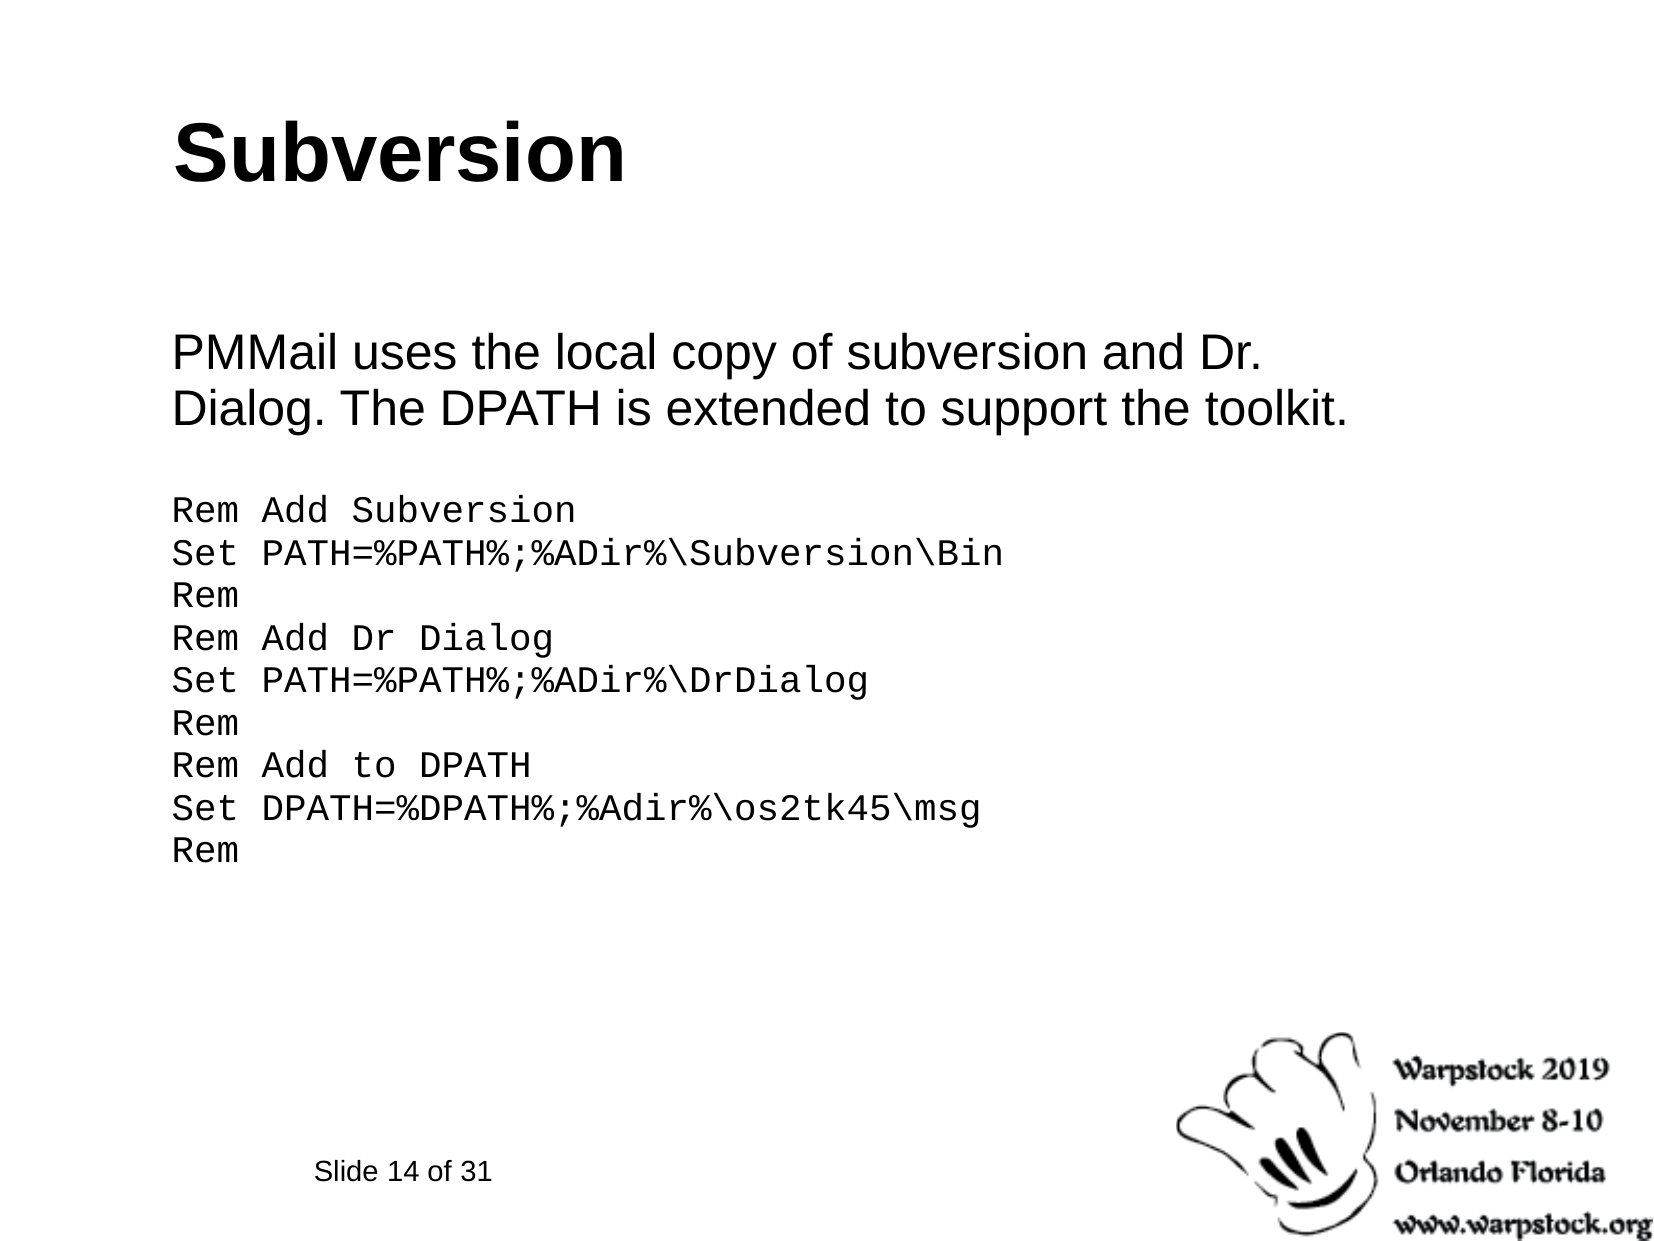

# Subversion
PMMail uses the local copy of subversion and Dr. Dialog. The DPATH is extended to support the toolkit.
Rem Add Subversion
Set PATH=%PATH%;%ADir%\Subversion\Bin
Rem
Rem Add Dr Dialog
Set PATH=%PATH%;%ADir%\DrDialog
Rem
Rem Add to DPATH
Set DPATH=%DPATH%;%Adir%\os2tk45\msg
Rem